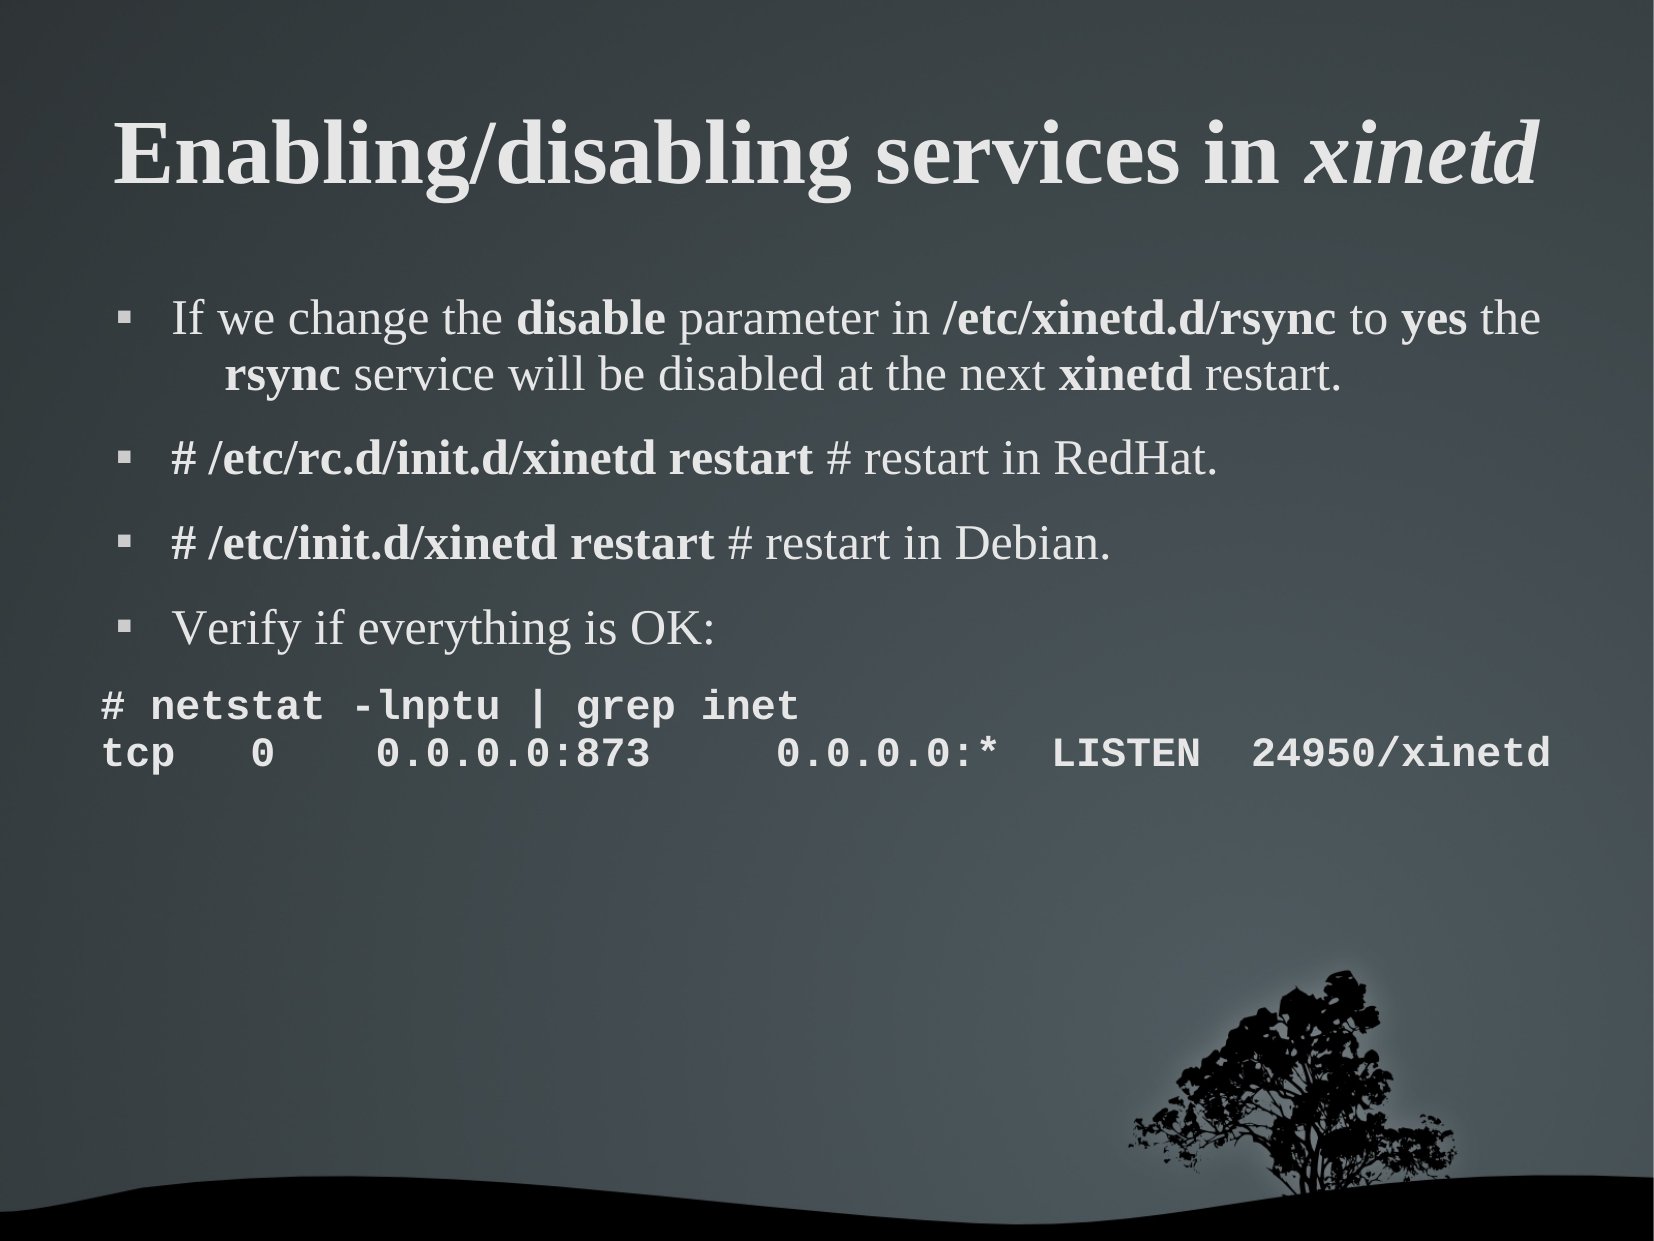

# Enabling/disabling services in xinetd
If we change the disable parameter in /etc/xinetd.d/rsync to yes the rsync service will be disabled at the next xinetd restart.
# /etc/rc.d/init.d/xinetd restart # restart in RedHat.
# /etc/init.d/xinetd restart # restart in Debian.
Verify if everything is OK:
# netstat -lnptu | grep inet
tcp 0 0.0.0.0:873 0.0.0.0:* LISTEN 24950/xinetd